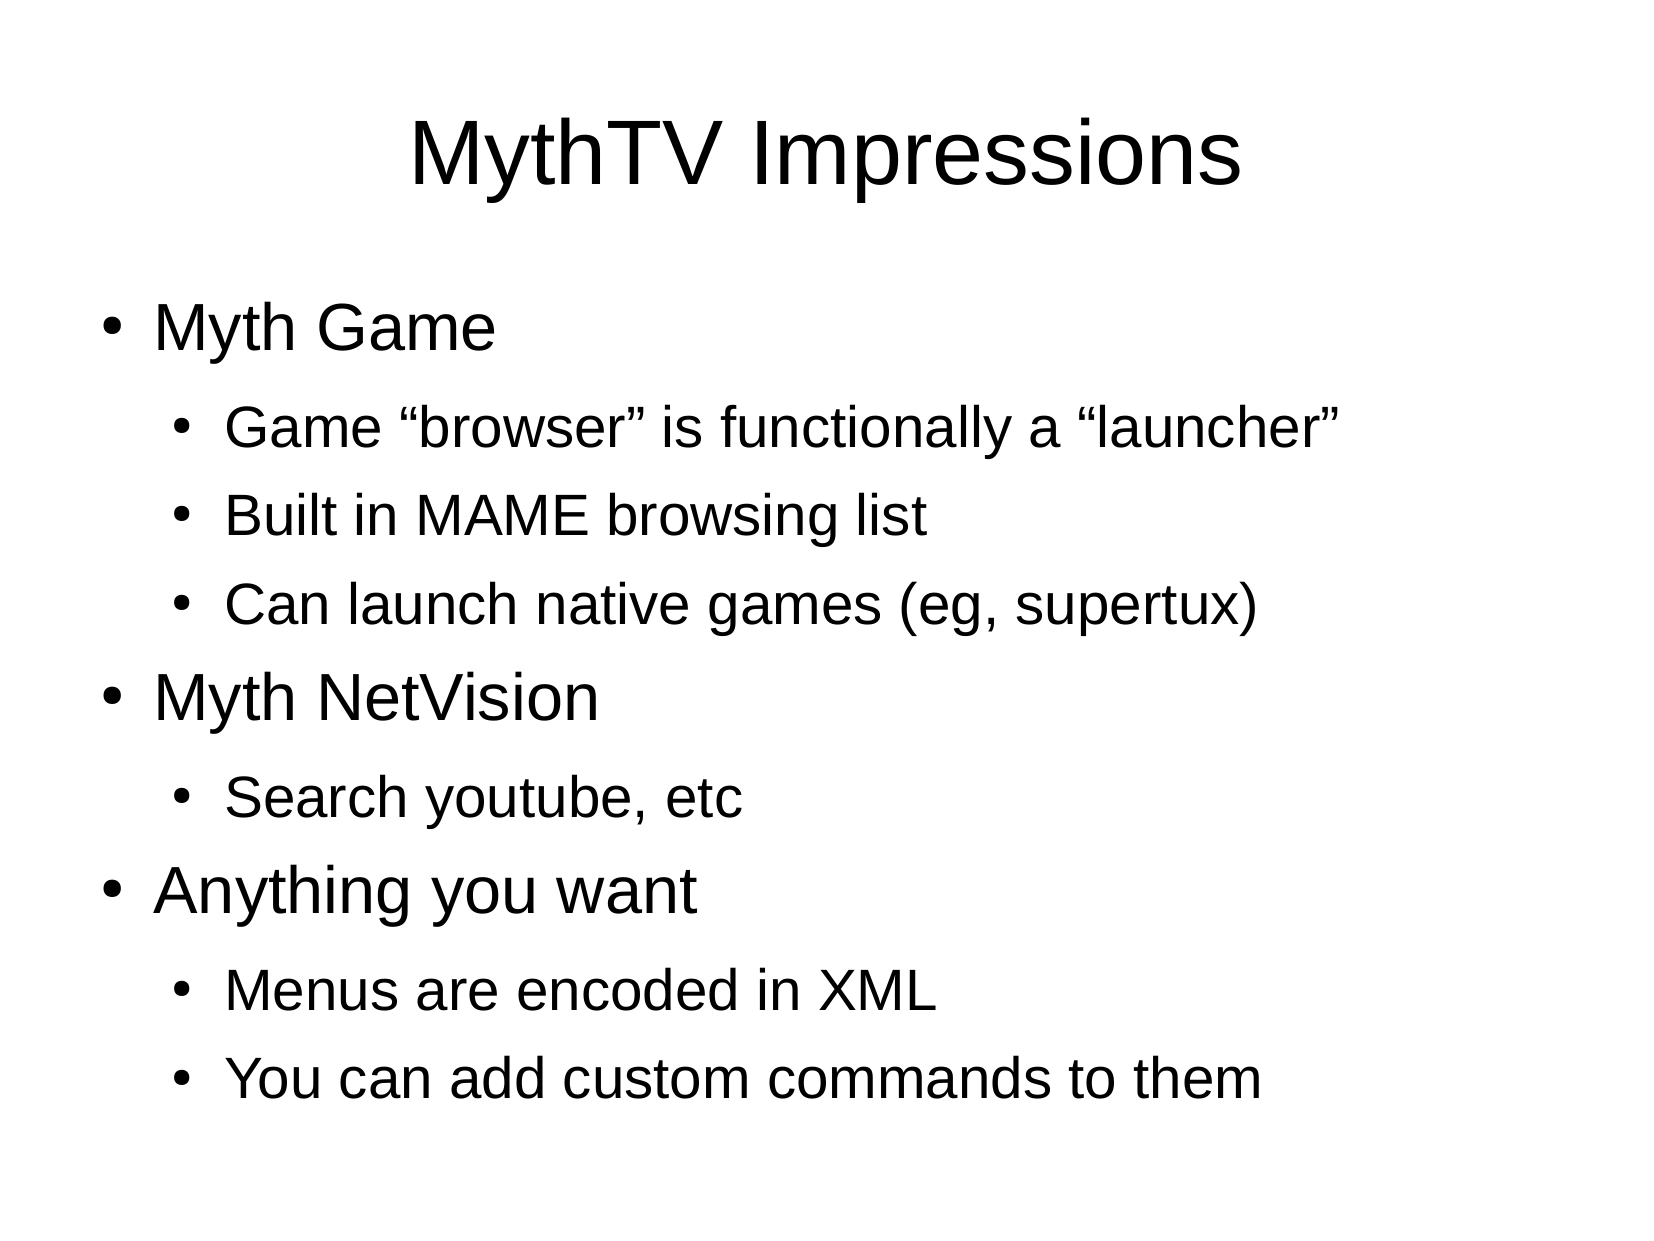

# MythTV Impressions
Myth Game
Game “browser” is functionally a “launcher”
Built in MAME browsing list
Can launch native games (eg, supertux)
Myth NetVision
Search youtube, etc
Anything you want
Menus are encoded in XML
You can add custom commands to them